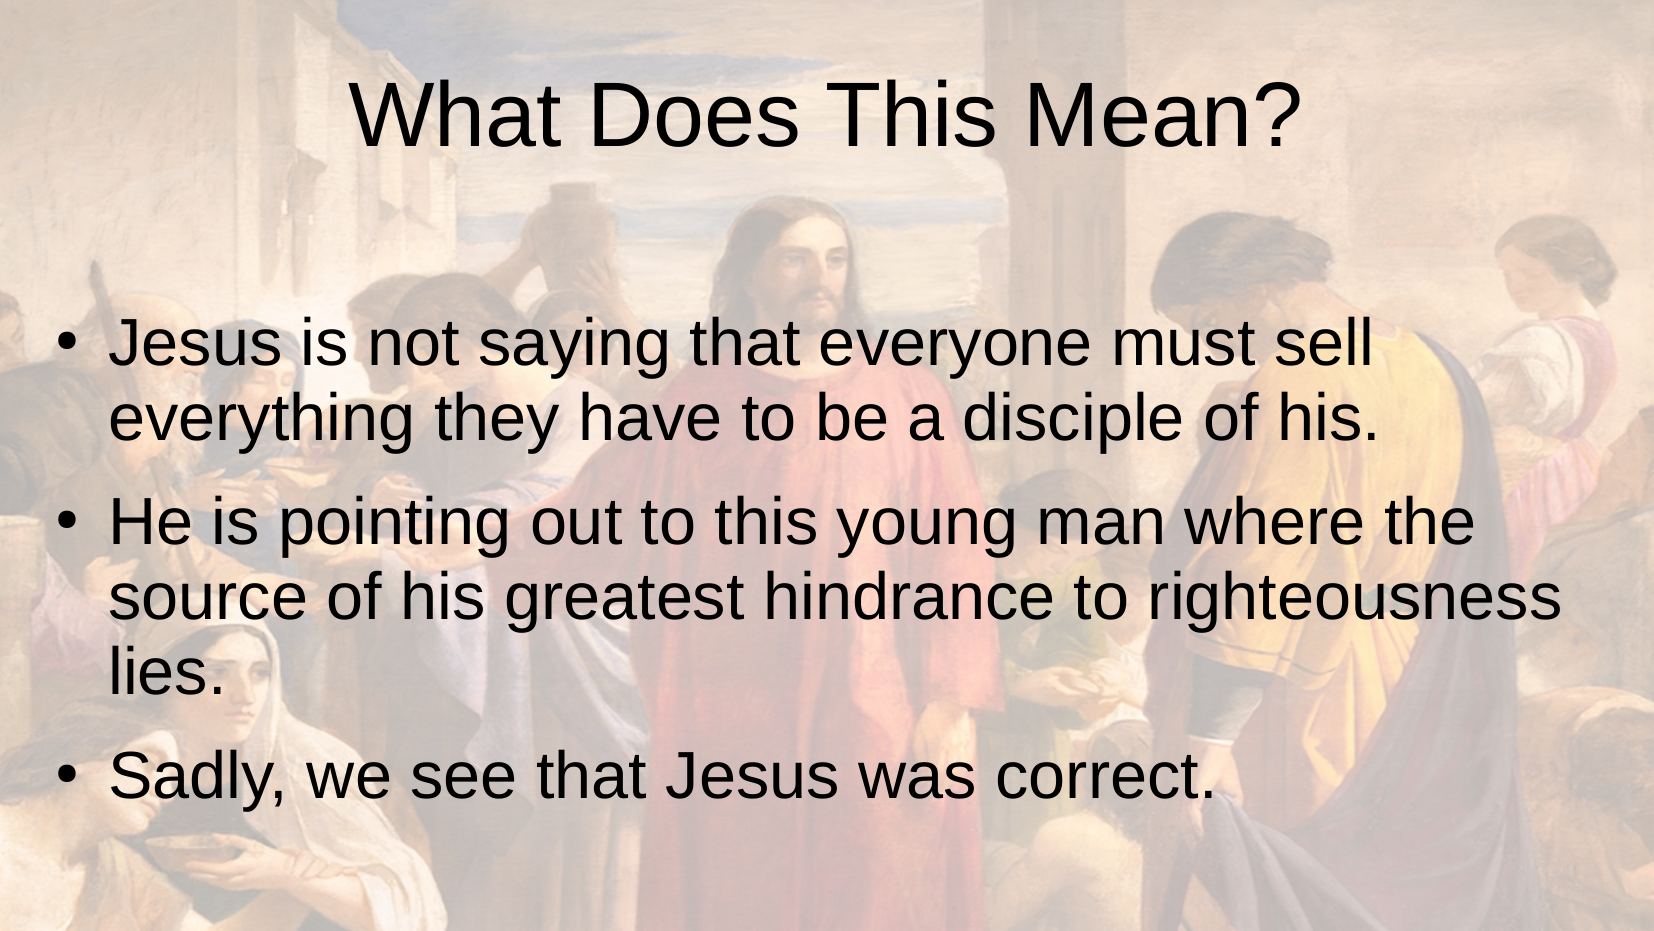

# What Does This Mean?
Jesus is not saying that everyone must sell everything they have to be a disciple of his.
He is pointing out to this young man where the source of his greatest hindrance to righteousness lies.
Sadly, we see that Jesus was correct.